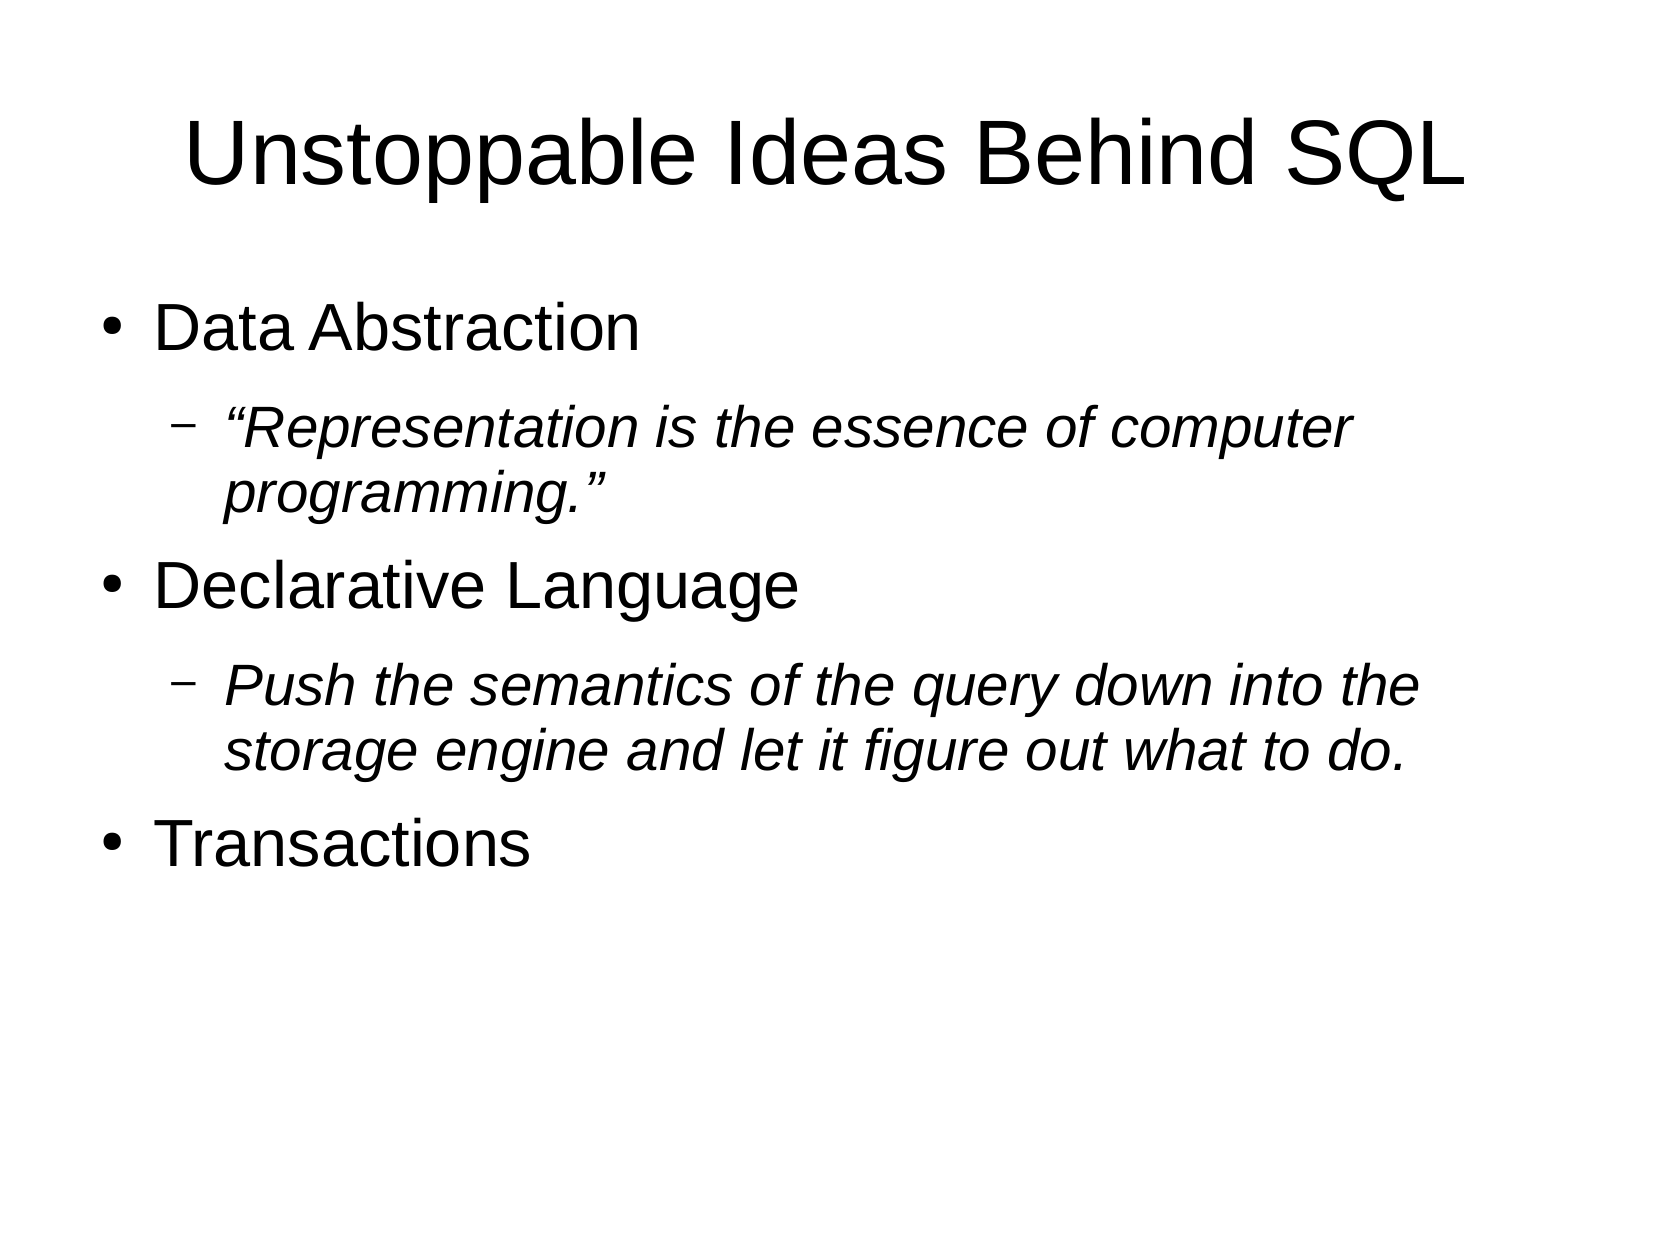

# Unstoppable Ideas Behind SQL
Data Abstraction
“Representation is the essence of computer programming.”
Declarative Language
Push the semantics of the query down into the storage engine and let it figure out what to do.
Transactions